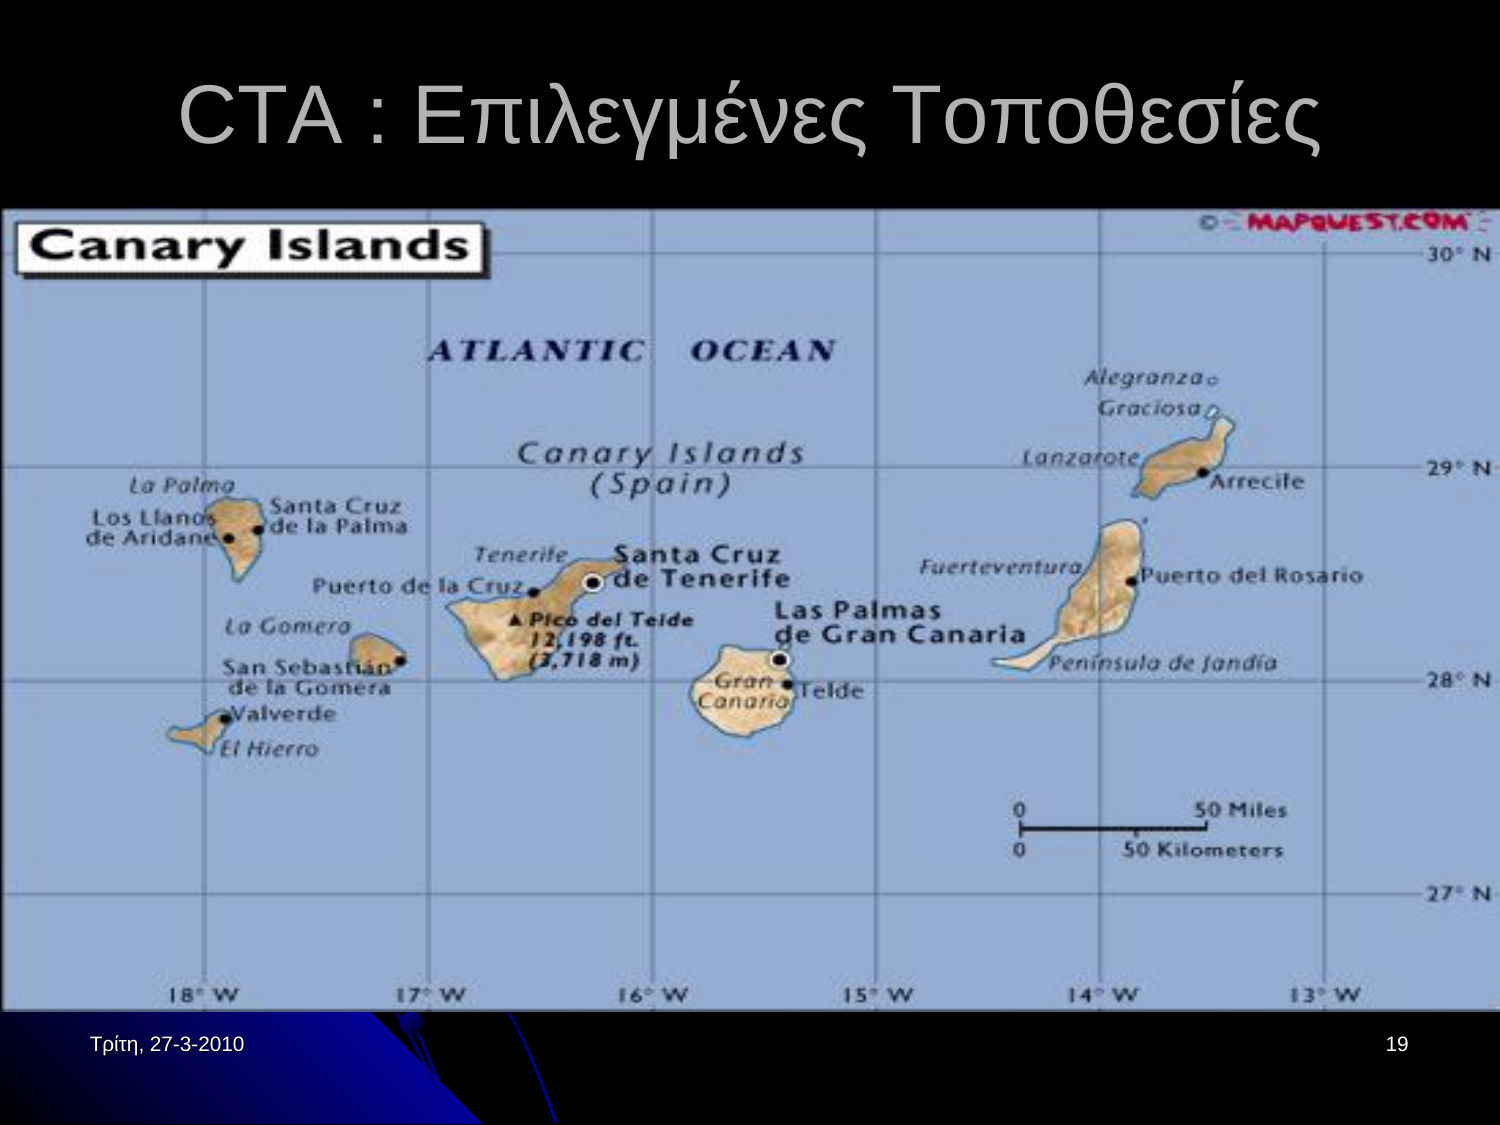

# CTA : Επιλεγμένες Τοποθεσίες
Τρίτη, 27-3-2010
19